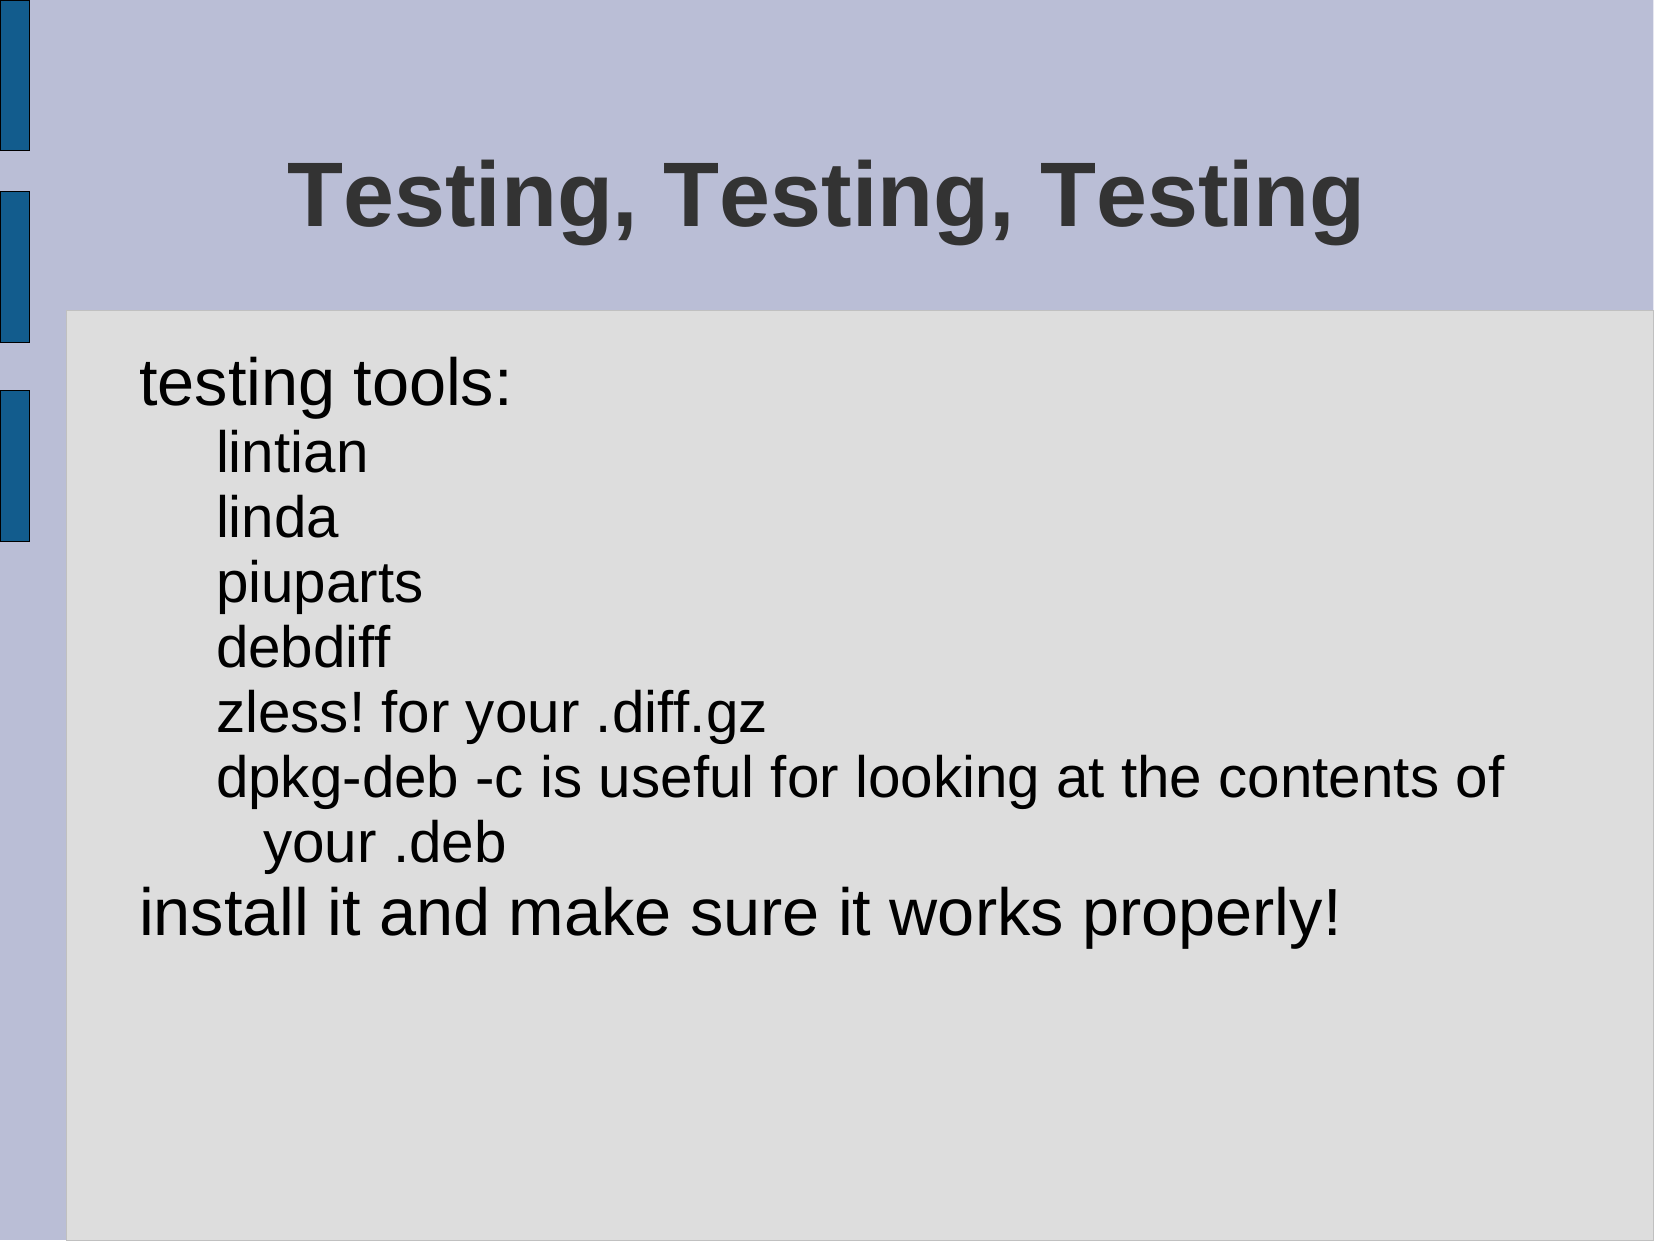

# Testing, Testing, Testing
testing tools:
lintian
linda
piuparts
debdiff
zless! for your .diff.gz
dpkg-deb -c is useful for looking at the contents of your .deb
install it and make sure it works properly!